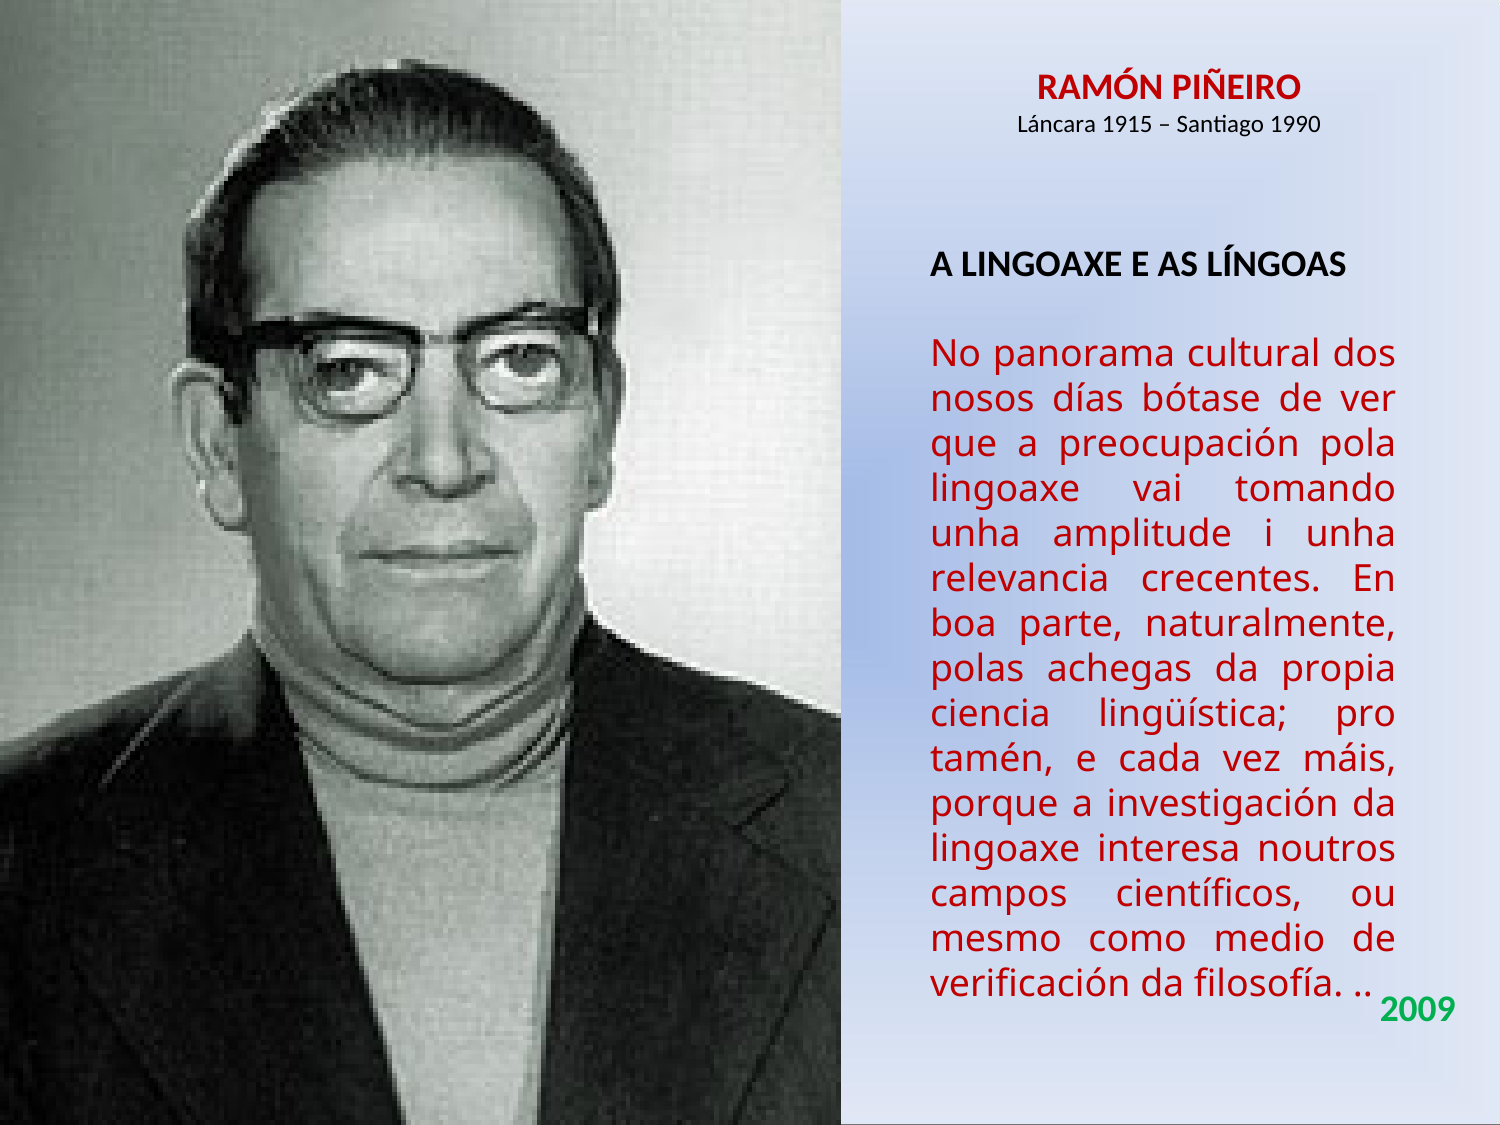

RAMÓN PIÑEIRO
Láncara 1915 – Santiago 1990
A LINGOAXE E AS LÍNGOAS
No panorama cultural dos nosos días bótase de ver que a preocupación pola lingoaxe vai tomando unha amplitude i unha relevancia crecentes. En boa parte, naturalmente, polas achegas da propia ciencia lingüística; pro tamén, e cada vez máis, porque a investigación da lingoaxe interesa noutros campos científicos, ou mesmo como medio de verificación da filosofía. ..
2009